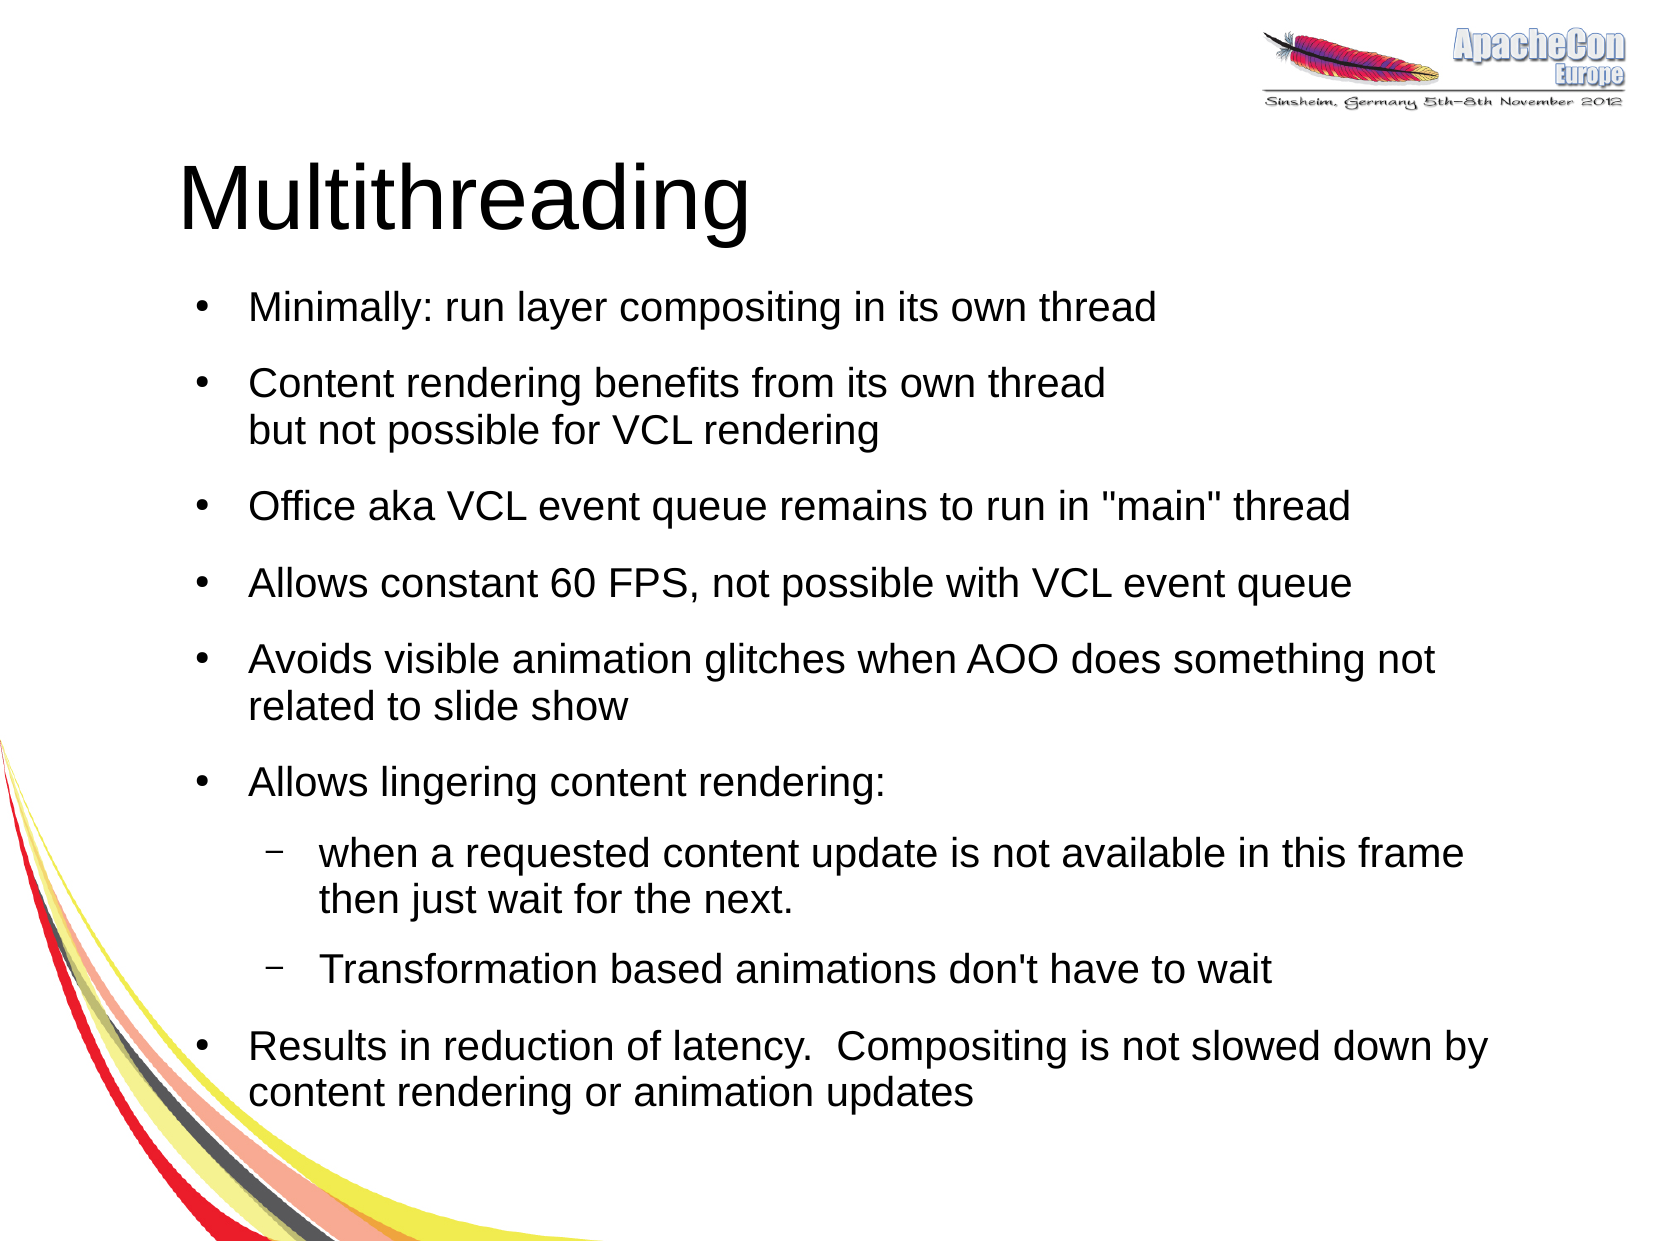

# Multithreading
Minimally: run layer compositing in its own thread
Content rendering benefits from its own thread
but not possible for VCL rendering
Office aka VCL event queue remains to run in "main" thread
Allows constant 60 FPS, not possible with VCL event queue
Avoids visible animation glitches when AOO does something not related to slide show
Allows lingering content rendering:
when a requested content update is not available in this frame then just wait for the next.
Transformation based animations don't have to wait
Results in reduction of latency. Compositing is not slowed down by content rendering or animation updates